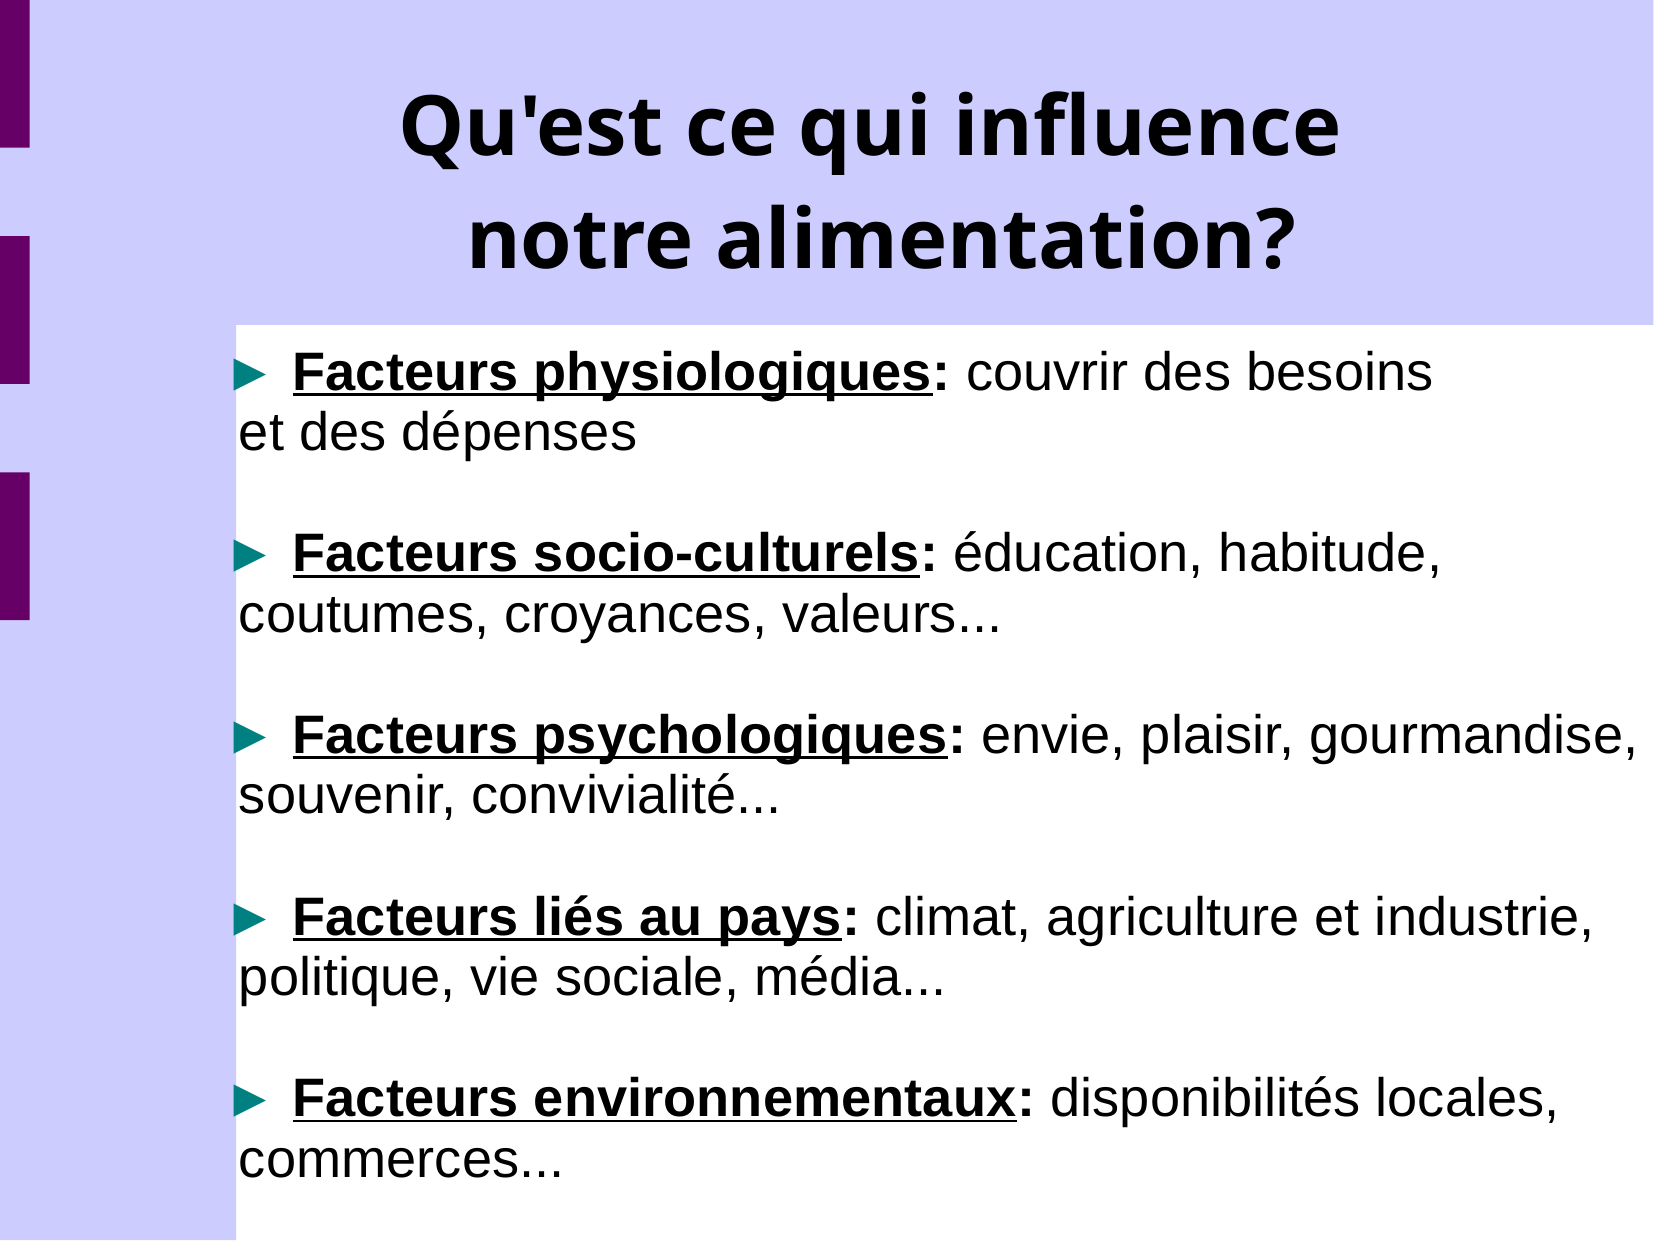

Qu'est ce qui influence
 notre alimentation?
► Facteurs physiologiques: couvrir des besoins
 et des dépenses
► Facteurs socio-culturels: éducation, habitude,
 coutumes, croyances, valeurs...
► Facteurs psychologiques: envie, plaisir, gourmandise,
 souvenir, convivialité...
► Facteurs liés au pays: climat, agriculture et industrie,
 politique, vie sociale, média...
► Facteurs environnementaux: disponibilités locales,
 commerces...